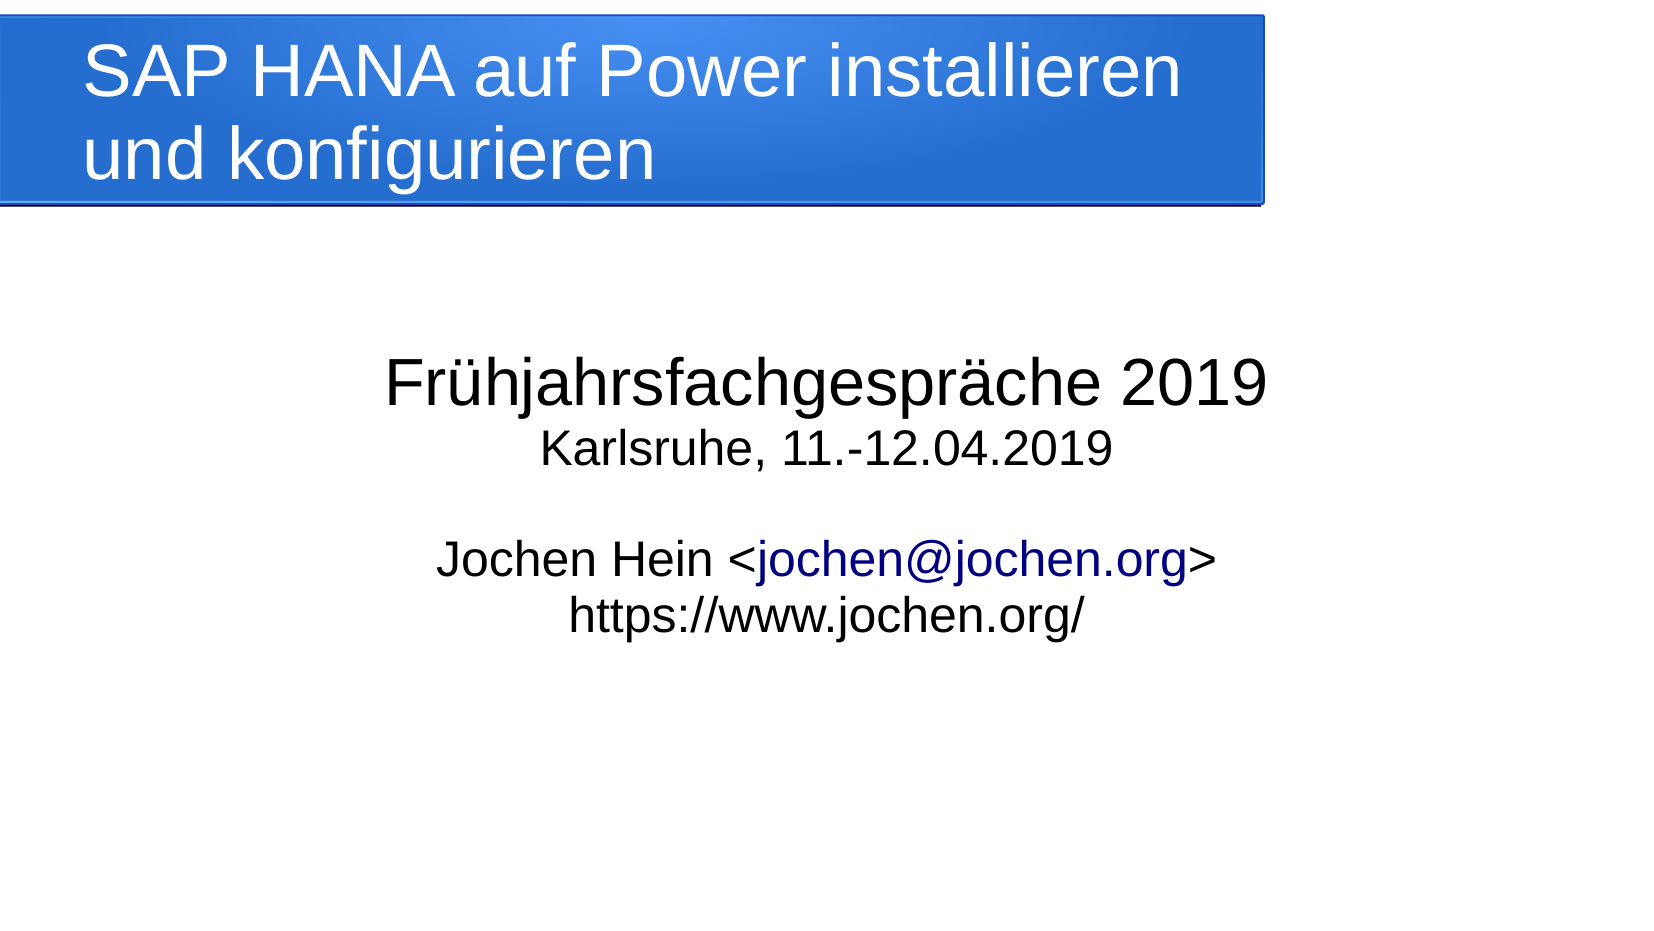

# SAP HANA auf Power installieren und konfigurieren
Frühjahrsfachgespräche 2019
Karlsruhe, 11.-12.04.2019
Jochen Hein <jochen@jochen.org>
https://www.jochen.org/